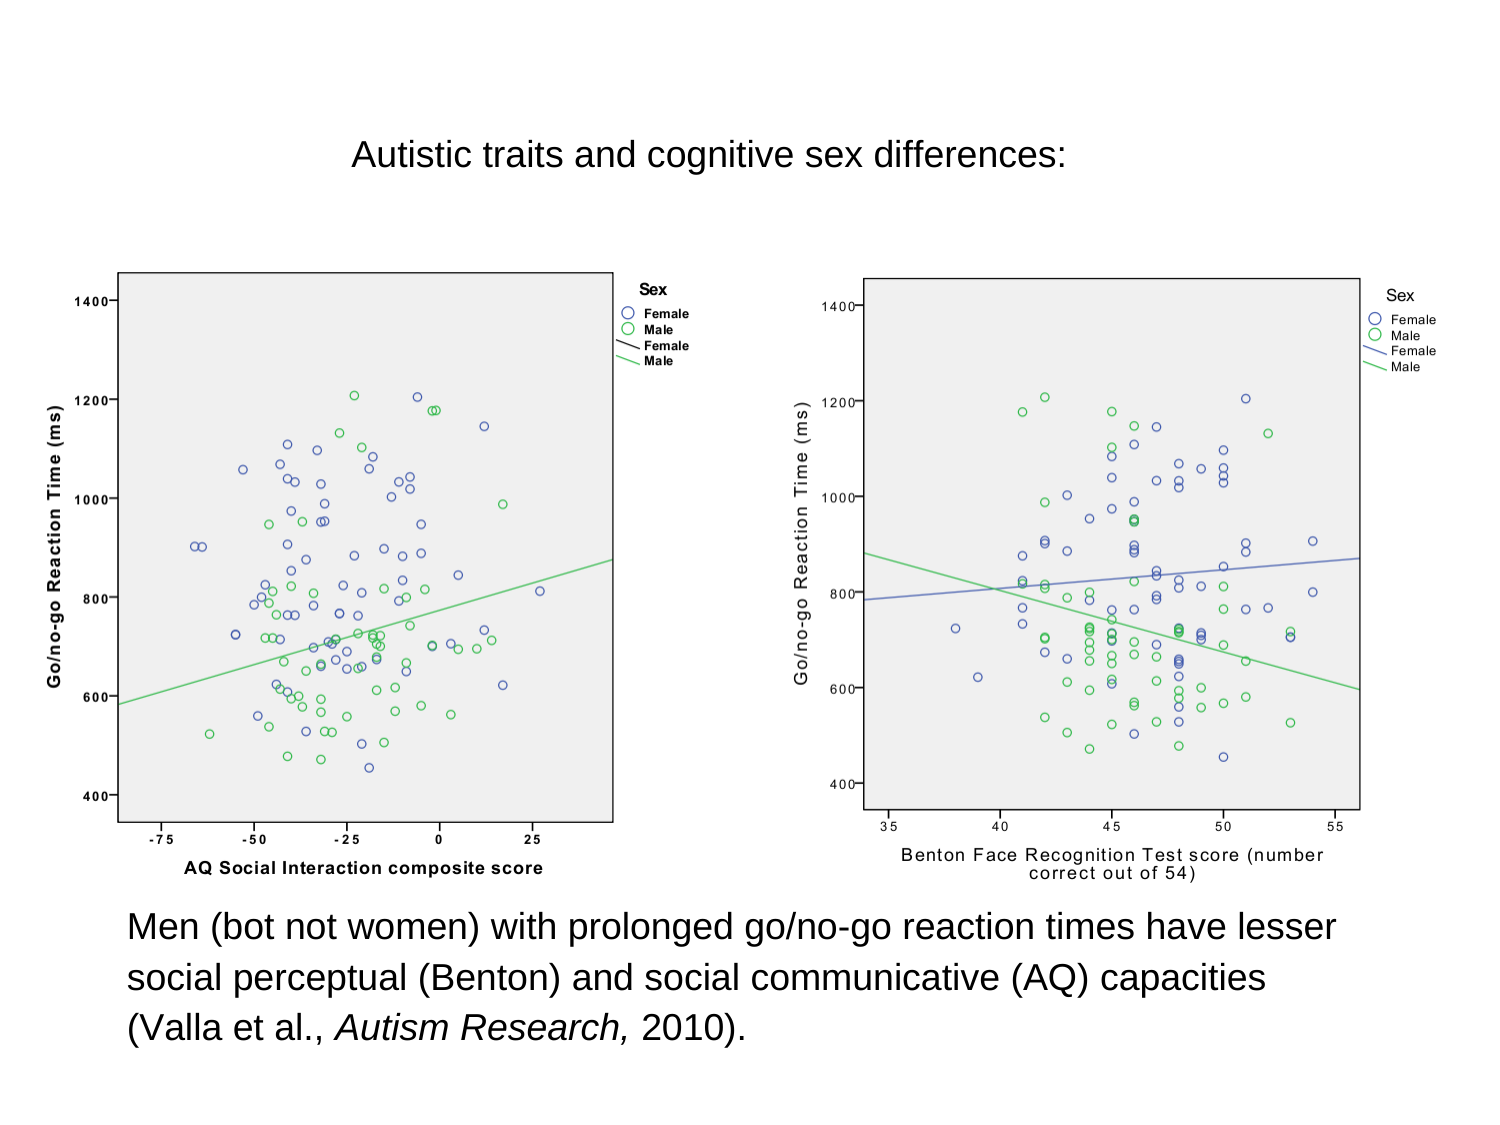

Autistic traits and cognitive sex differences:
# Men (bot not women) with prolonged go/no-go reaction times have lesser social perceptual (Benton) and social communicative (AQ) capacities (Valla et al., Autism Research, 2010).